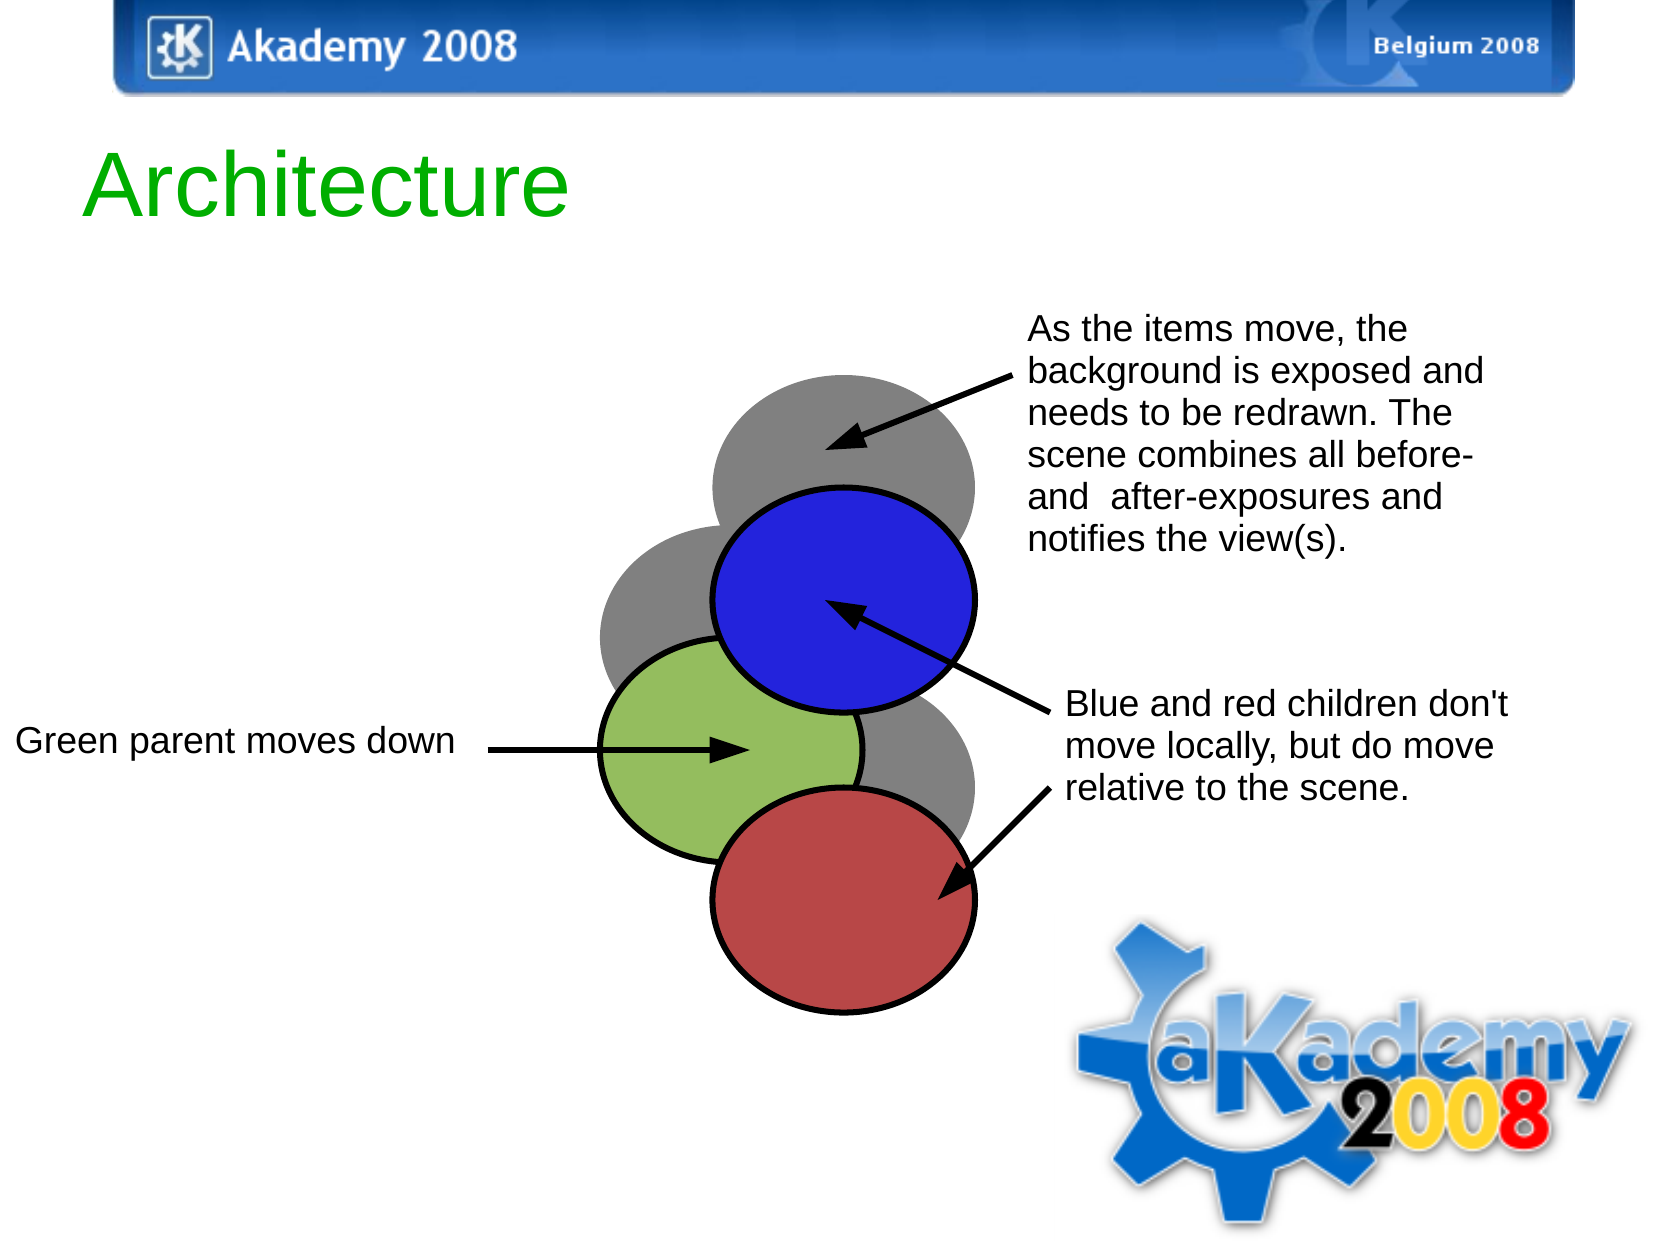

# Architecture
As the items move, the background is exposed and needs to be redrawn. The scene combines all before- and after-exposures and notifies the view(s).
Blue and red children don't move locally, but do move relative to the scene.
Green parent moves down